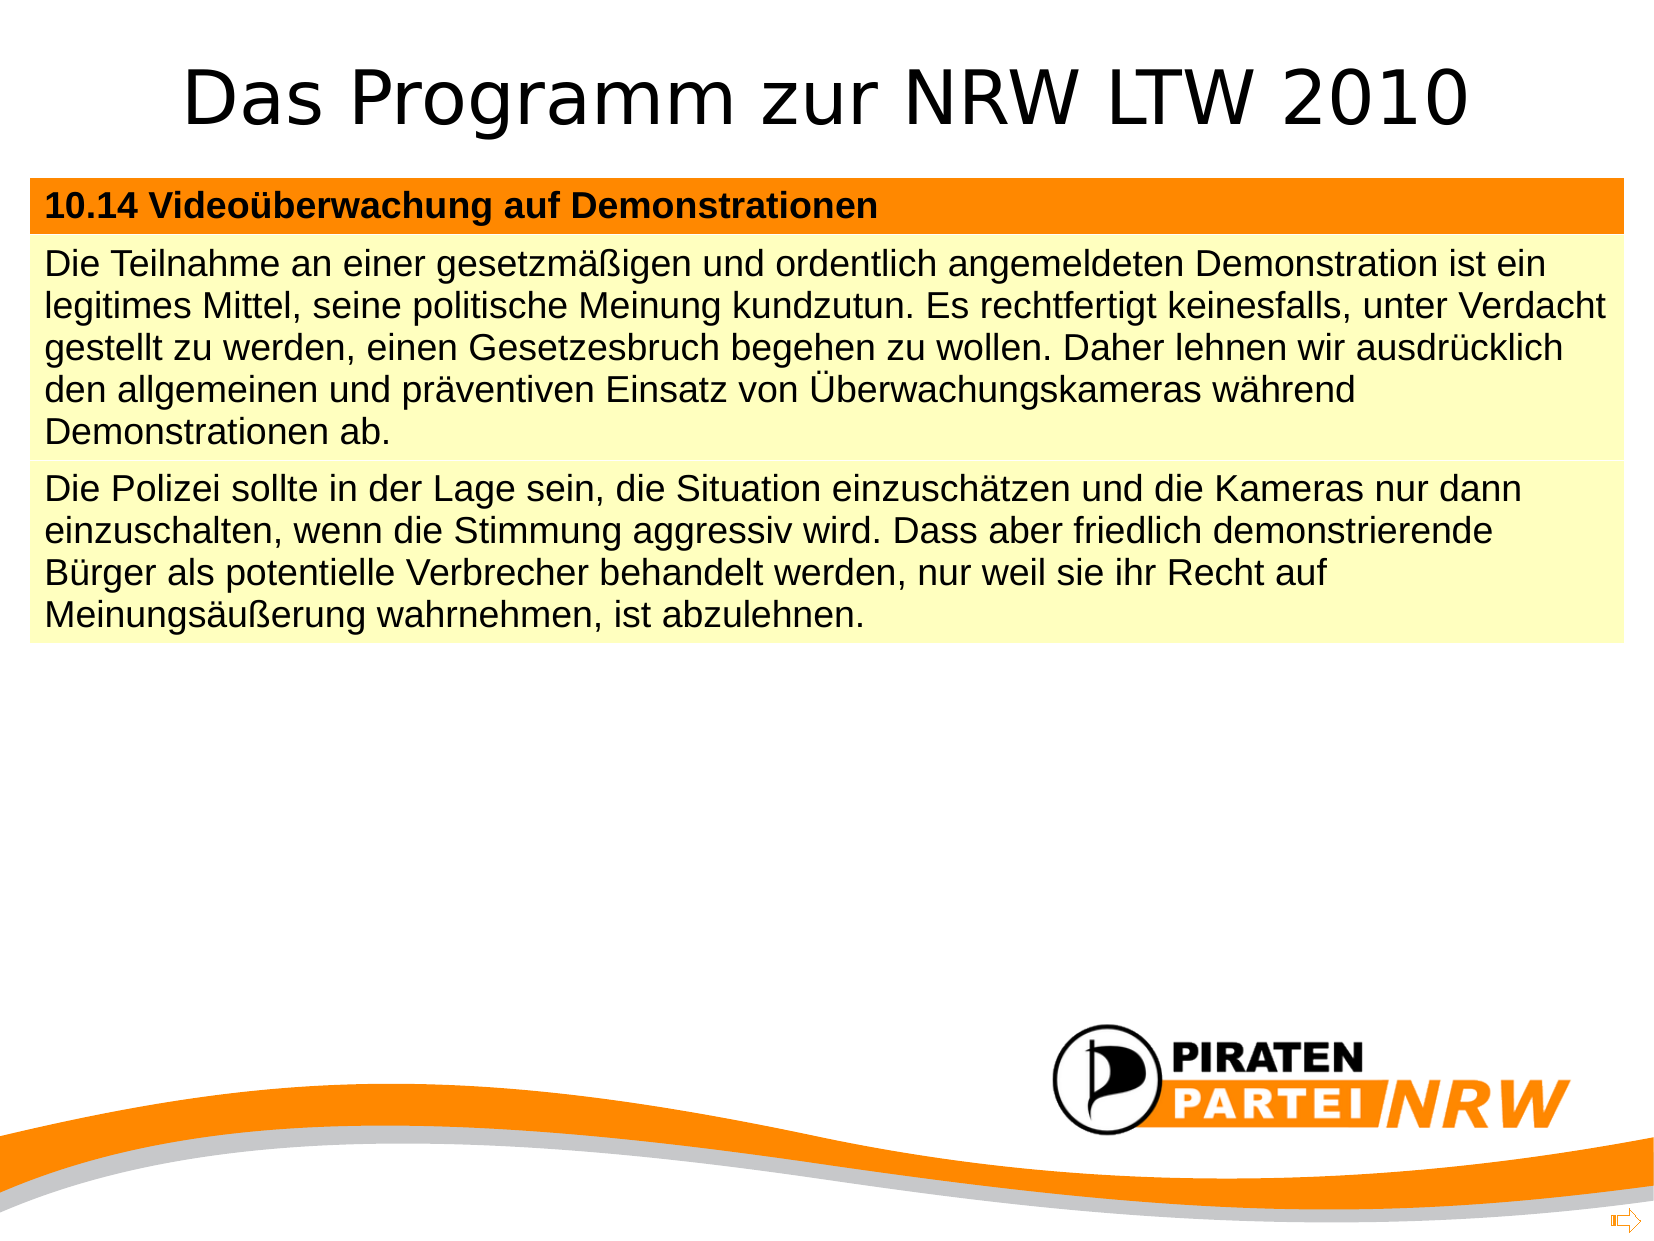

# Das Programm zur NRW LTW 2010
| 10.14 Videoüberwachung auf Demonstrationen |
| --- |
| Die Teilnahme an einer gesetzmäßigen und ordentlich angemeldeten Demonstration ist ein legitimes Mittel, seine politische Meinung kundzutun. Es rechtfertigt keinesfalls, unter Verdacht gestellt zu werden, einen Gesetzesbruch begehen zu wollen. Daher lehnen wir ausdrücklich den allgemeinen und präventiven Einsatz von Überwachungskameras während Demonstrationen ab. |
| Die Polizei sollte in der Lage sein, die Situation einzuschätzen und die Kameras nur dann einzuschalten, wenn die Stimmung aggressiv wird. Dass aber friedlich demonstrierende Bürger als potentielle Verbrecher behandelt werden, nur weil sie ihr Recht auf Meinungsäußerung wahrnehmen, ist abzulehnen. |